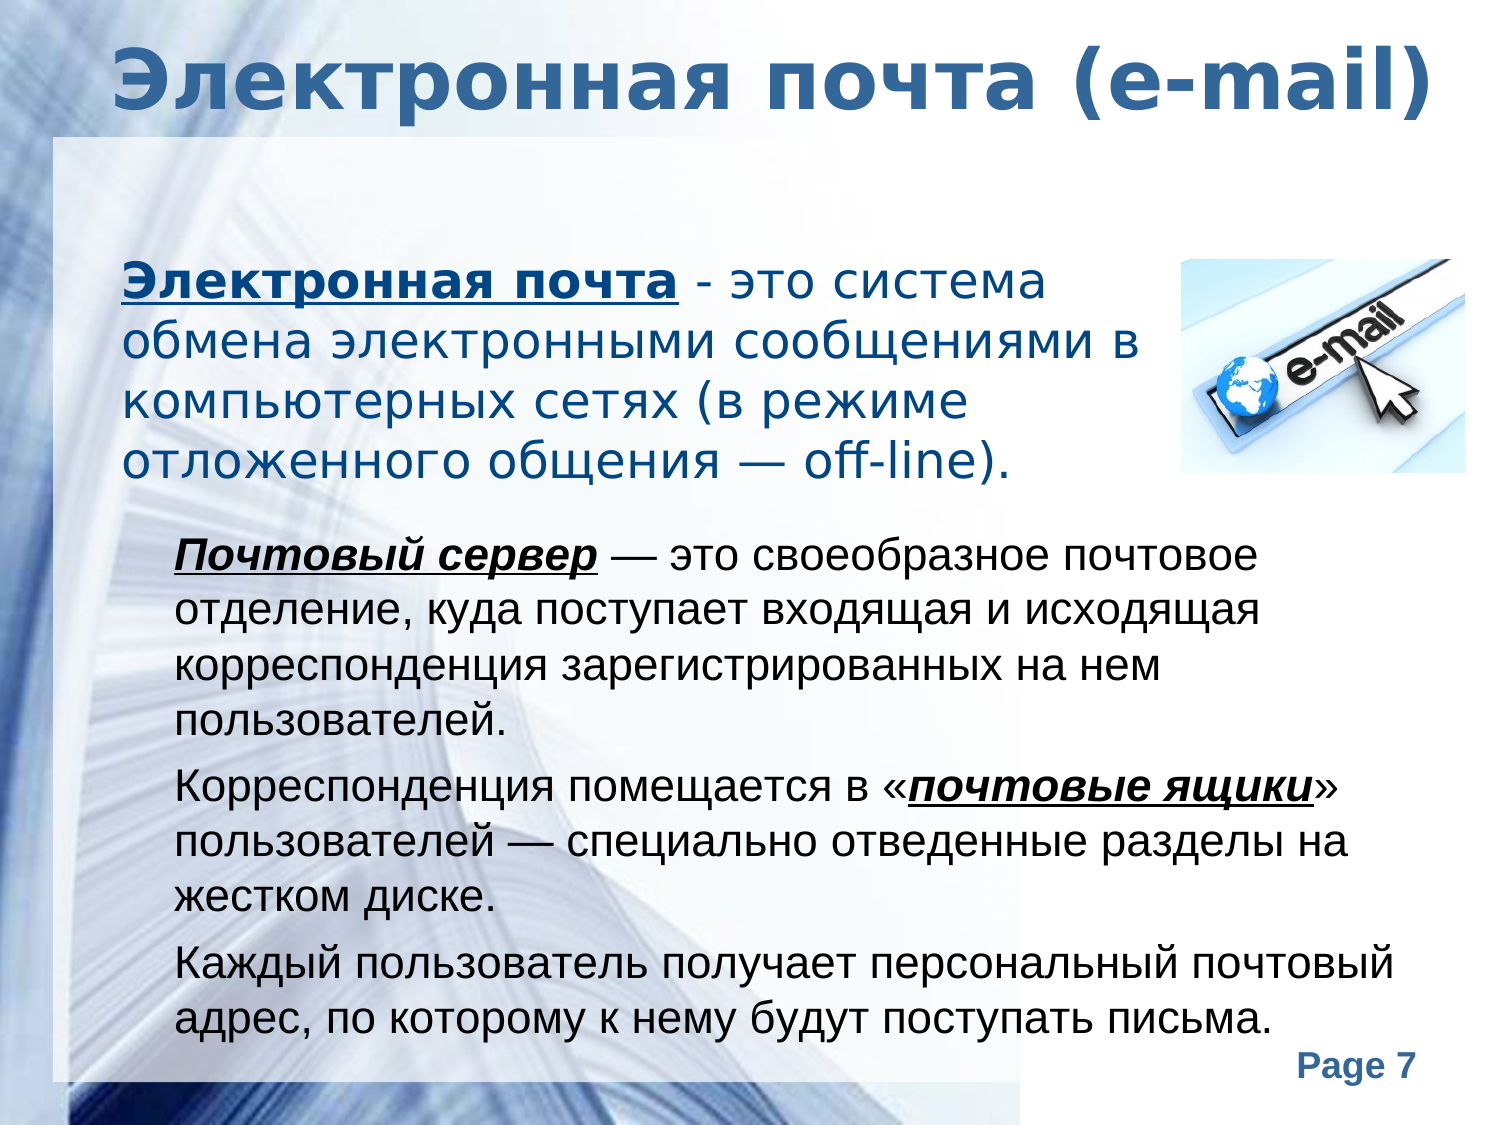

Электронная почта (e-mail)
Электронная почта - это система обмена электронными сообщениями в компьютерных сетях (в режиме отложенного общения — off-line).
Почтовый сервер — это своеобразное почтовое отделение, куда поступает входящая и исходящая корреспонденция зарегистрированных на нем пользователей.
Корреспонденция помещается в «почтовые ящики» пользователей — специально отведенные разделы на жестком диске.
Каждый пользователь получает персональный почтовый адрес, по которому к нему будут поступать письма.